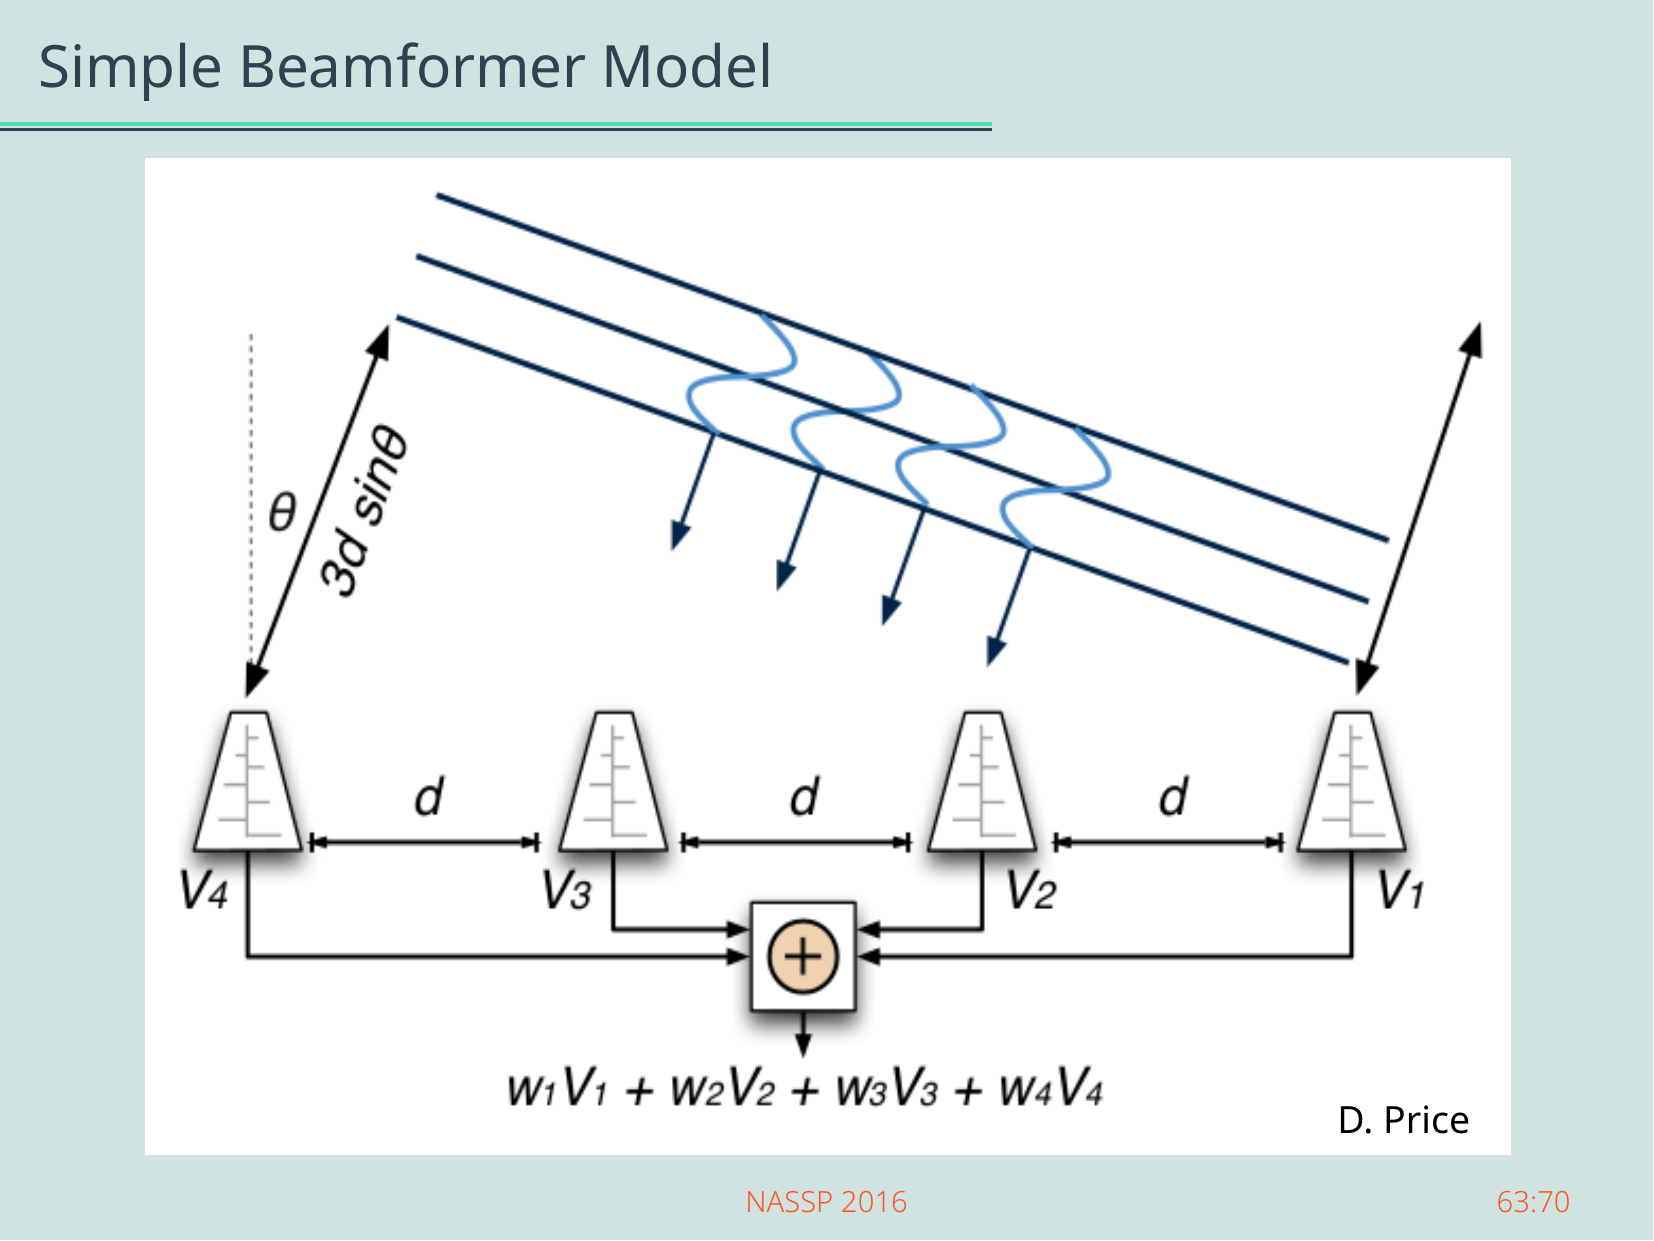

Simple Beamformer Model
D. Price
NASSP 2016
63